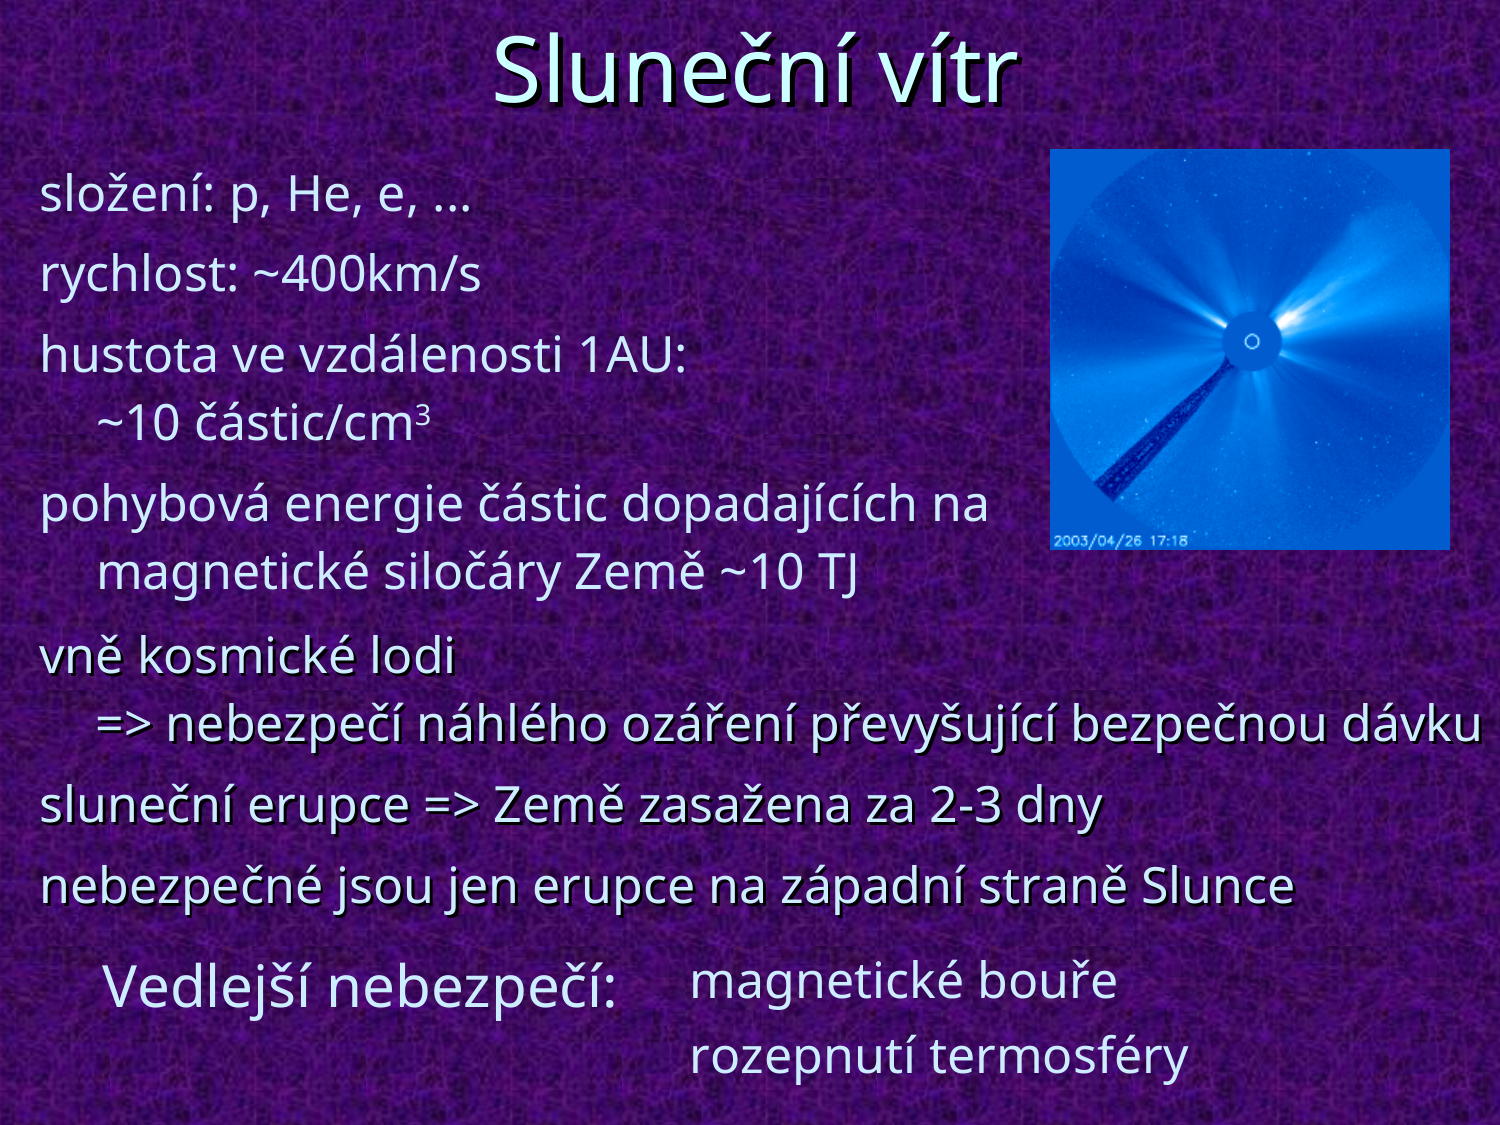

# Sluneční vítr
složení: p, He, e, ...
rychlost: ~400km/s
hustota ve vzdálenosti 1AU:
~10 částic/cm3
pohybová energie částic dopadajících na
magnetické siločáry Země ~10 TJ
vně kosmické lodi
=> nebezpečí náhlého ozáření převyšující bezpečnou dávku
sluneční erupce => Země zasažena za 2-3 dny
nebezpečné jsou jen erupce na západní straně Slunce
Vedlejší nebezpečí:
magnetické bouře
rozepnutí termosféry